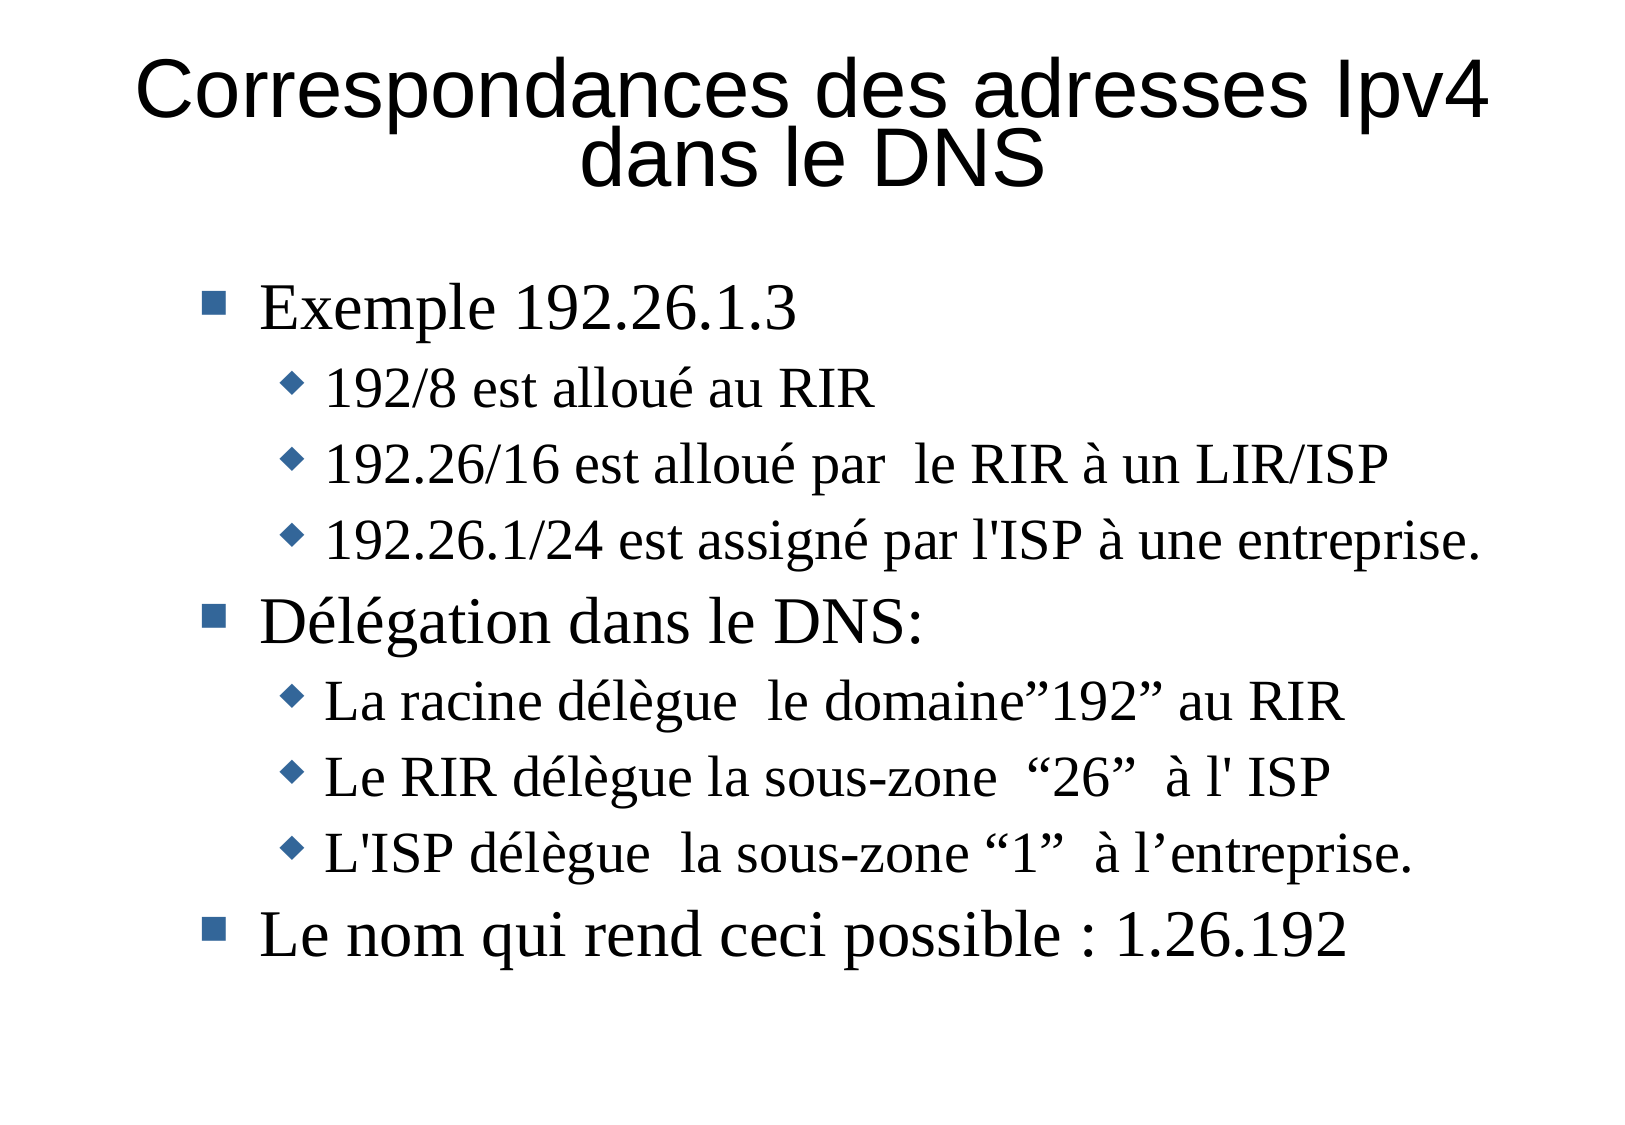

Correspondances des adresses Ipv4 dans le DNS
Exemple 192.26.1.3
192/8 est alloué au RIR
192.26/16 est alloué par le RIR à un LIR/ISP
192.26.1/24 est assigné par l'ISP à une entreprise.
Délégation dans le DNS:
La racine délègue le domaine”192” au RIR
Le RIR délègue la sous-zone “26” à l' ISP
L'ISP délègue la sous-zone “1” à l’entreprise.
Le nom qui rend ceci possible : 1.26.192